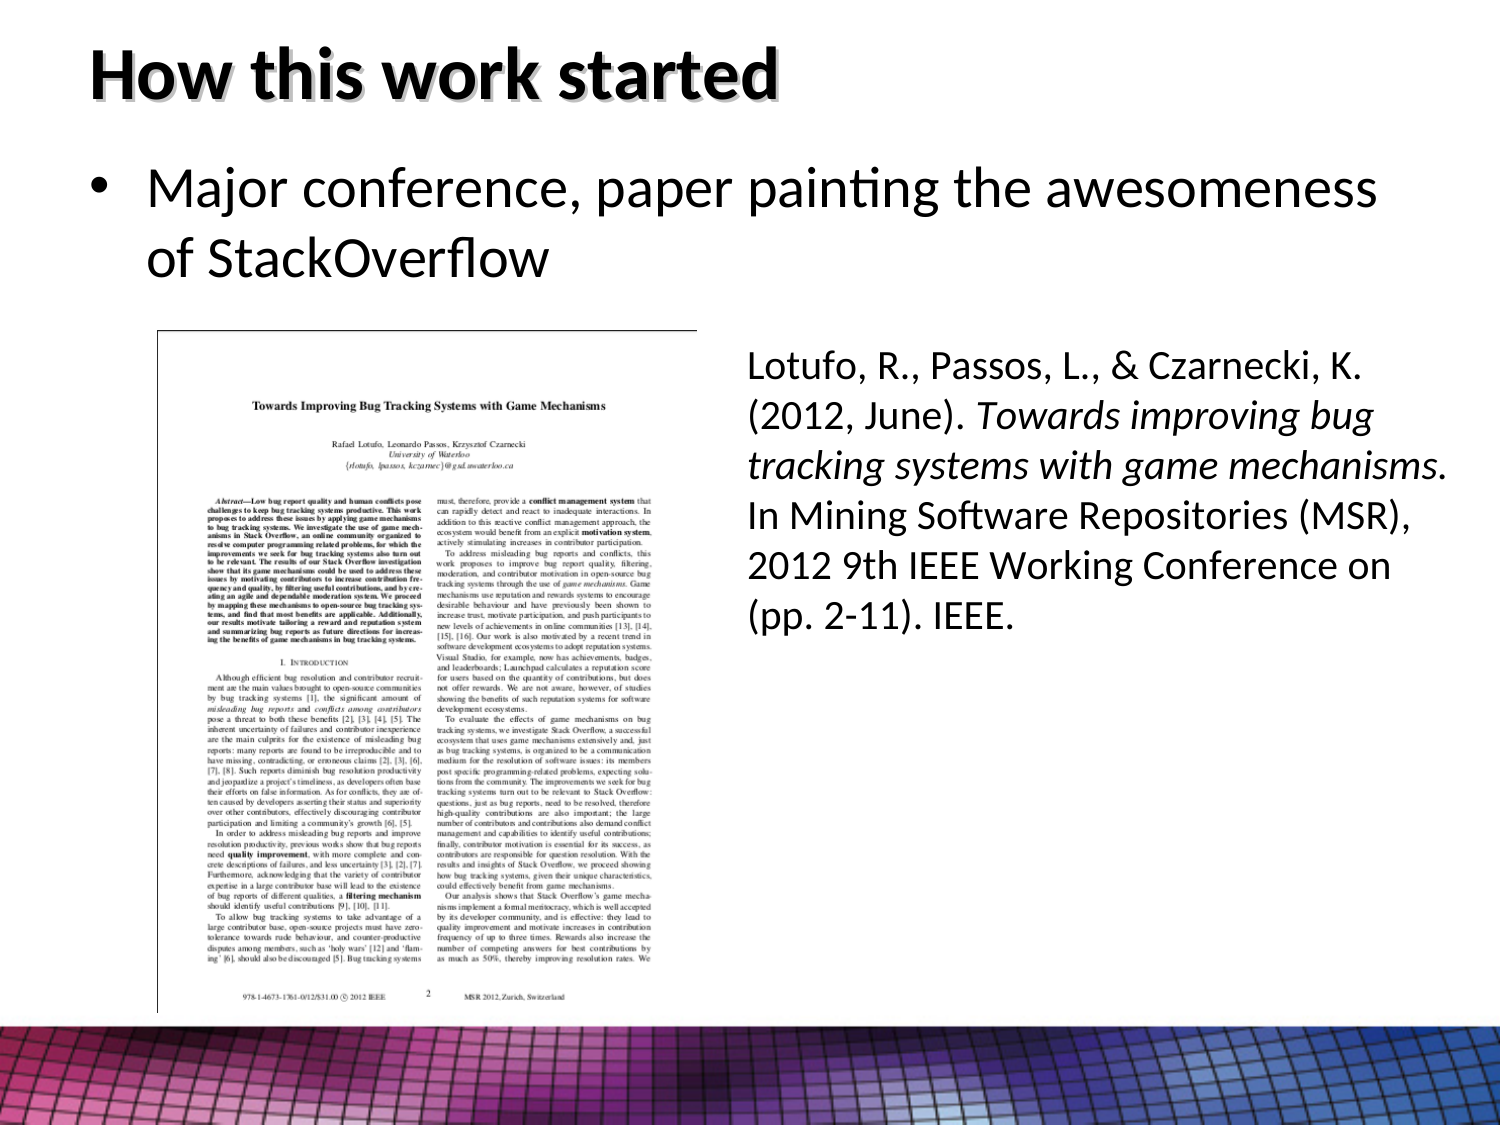

# How this work started
Major conference, paper painting the awesomeness of StackOverflow
Lotufo, R., Passos, L., & Czarnecki, K. (2012, June). Towards improving bug tracking systems with game mechanisms. In Mining Software Repositories (MSR), 2012 9th IEEE Working Conference on (pp. 2-11). IEEE.
MSR 2012 -- Zurich (CH)